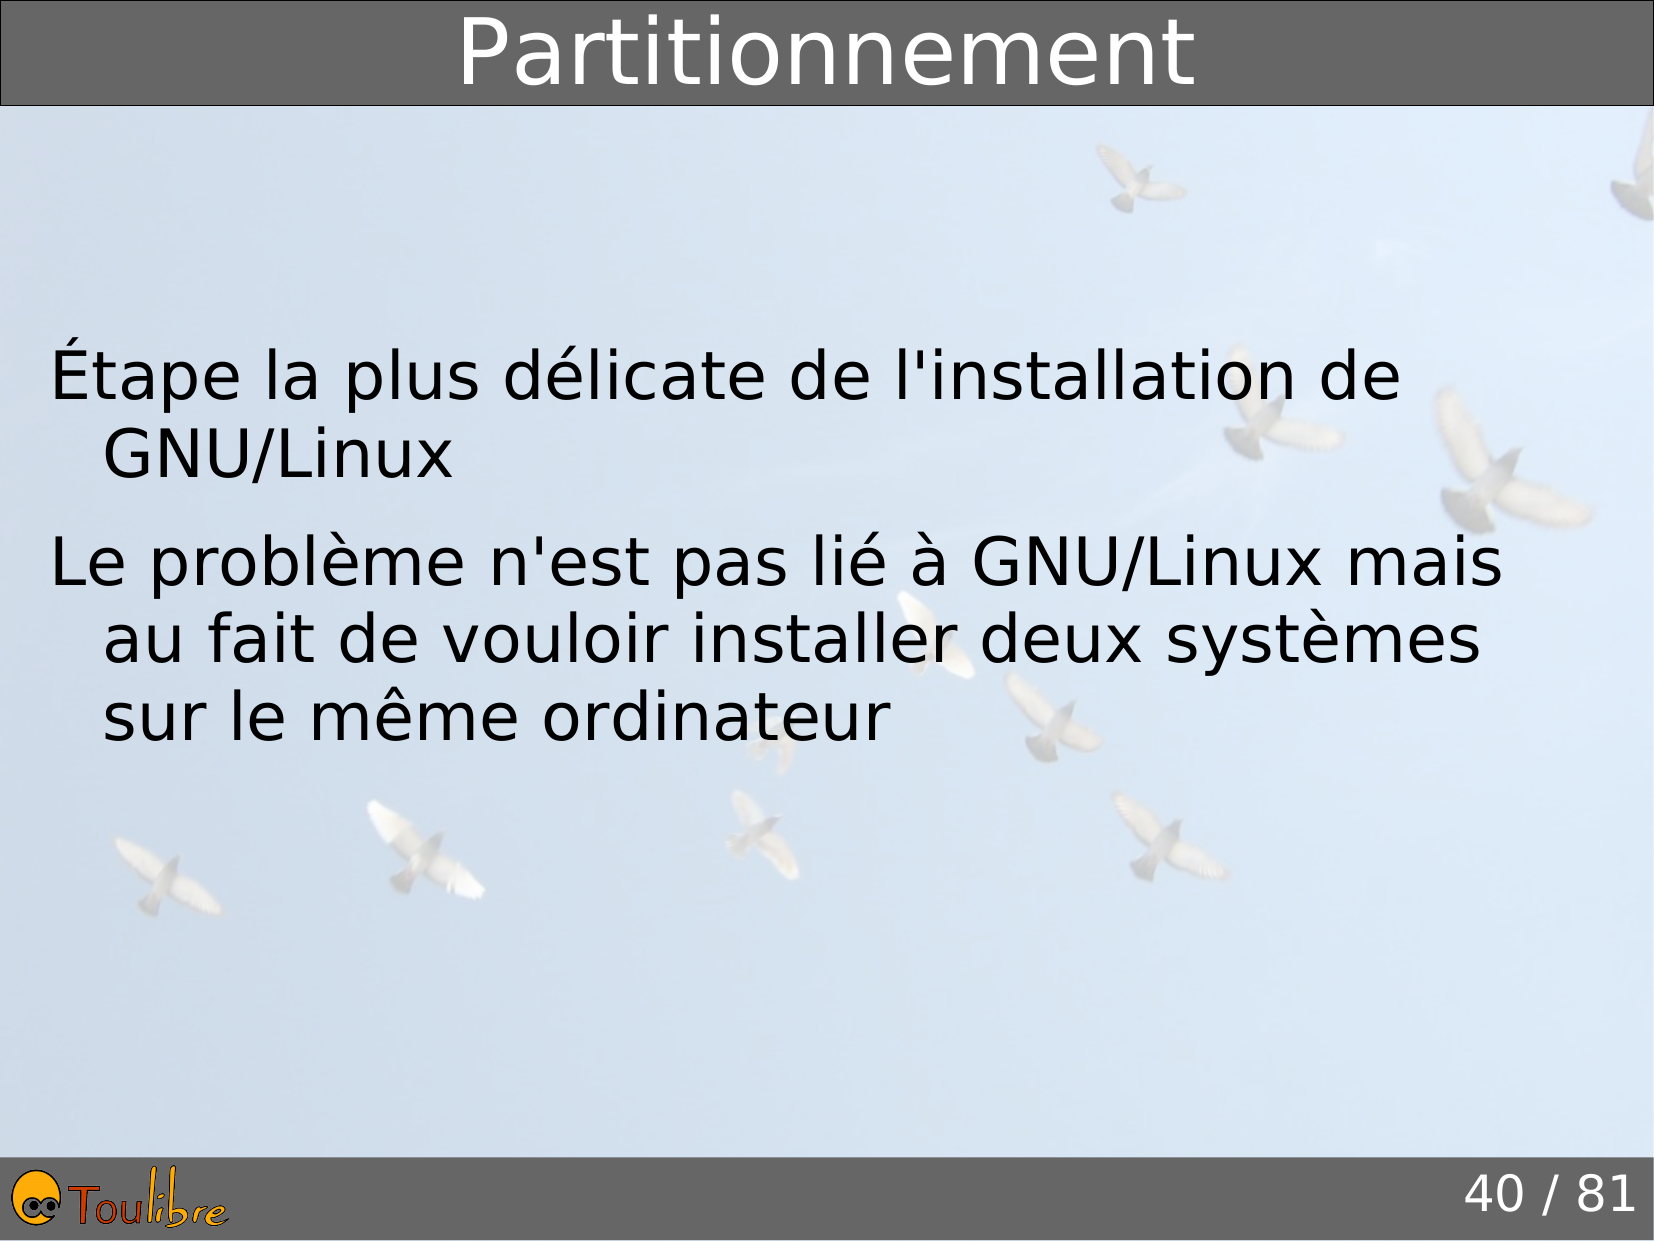

# Partitionnement
Étape la plus délicate de l'installation de GNU/Linux
Le problème n'est pas lié à GNU/Linux mais au fait de vouloir installer deux systèmes sur le même ordinateur